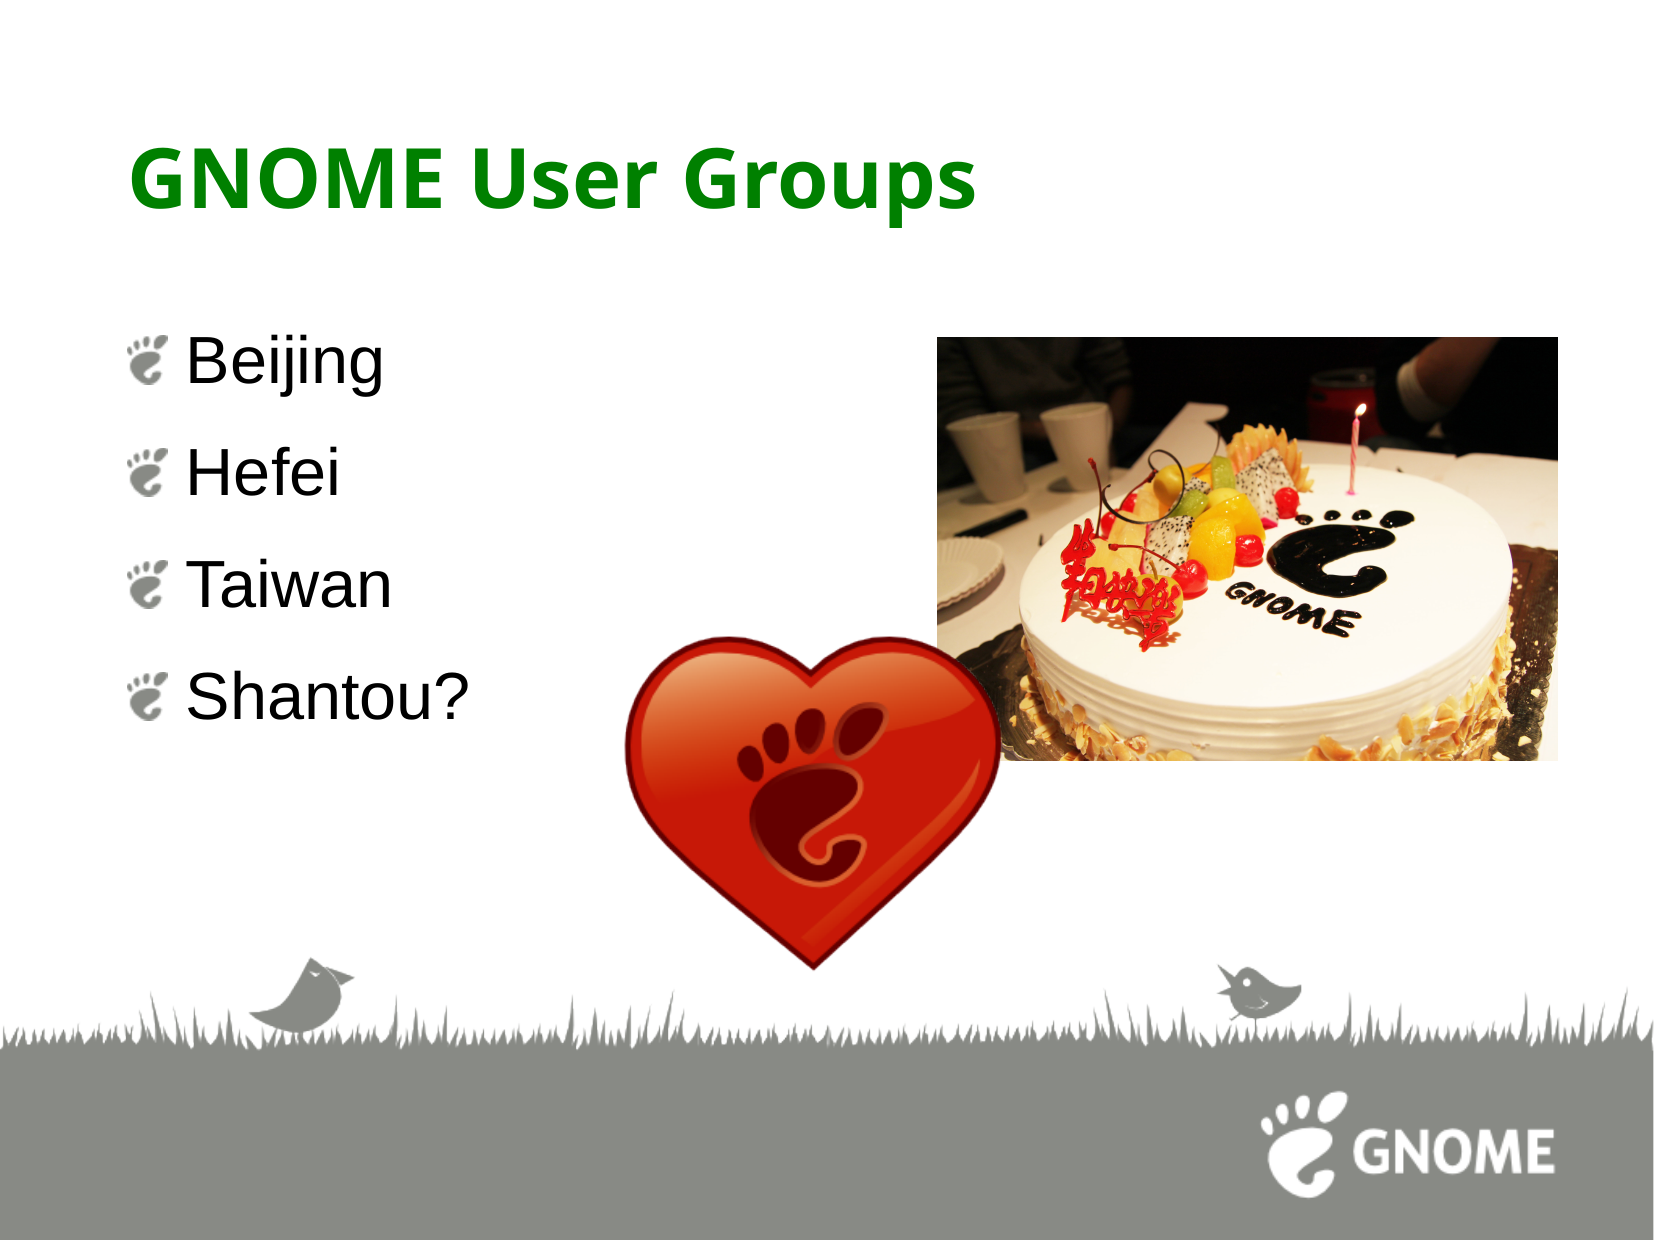

GNOME User Groups
 Beijing
 Hefei
 Taiwan
 Shantou?